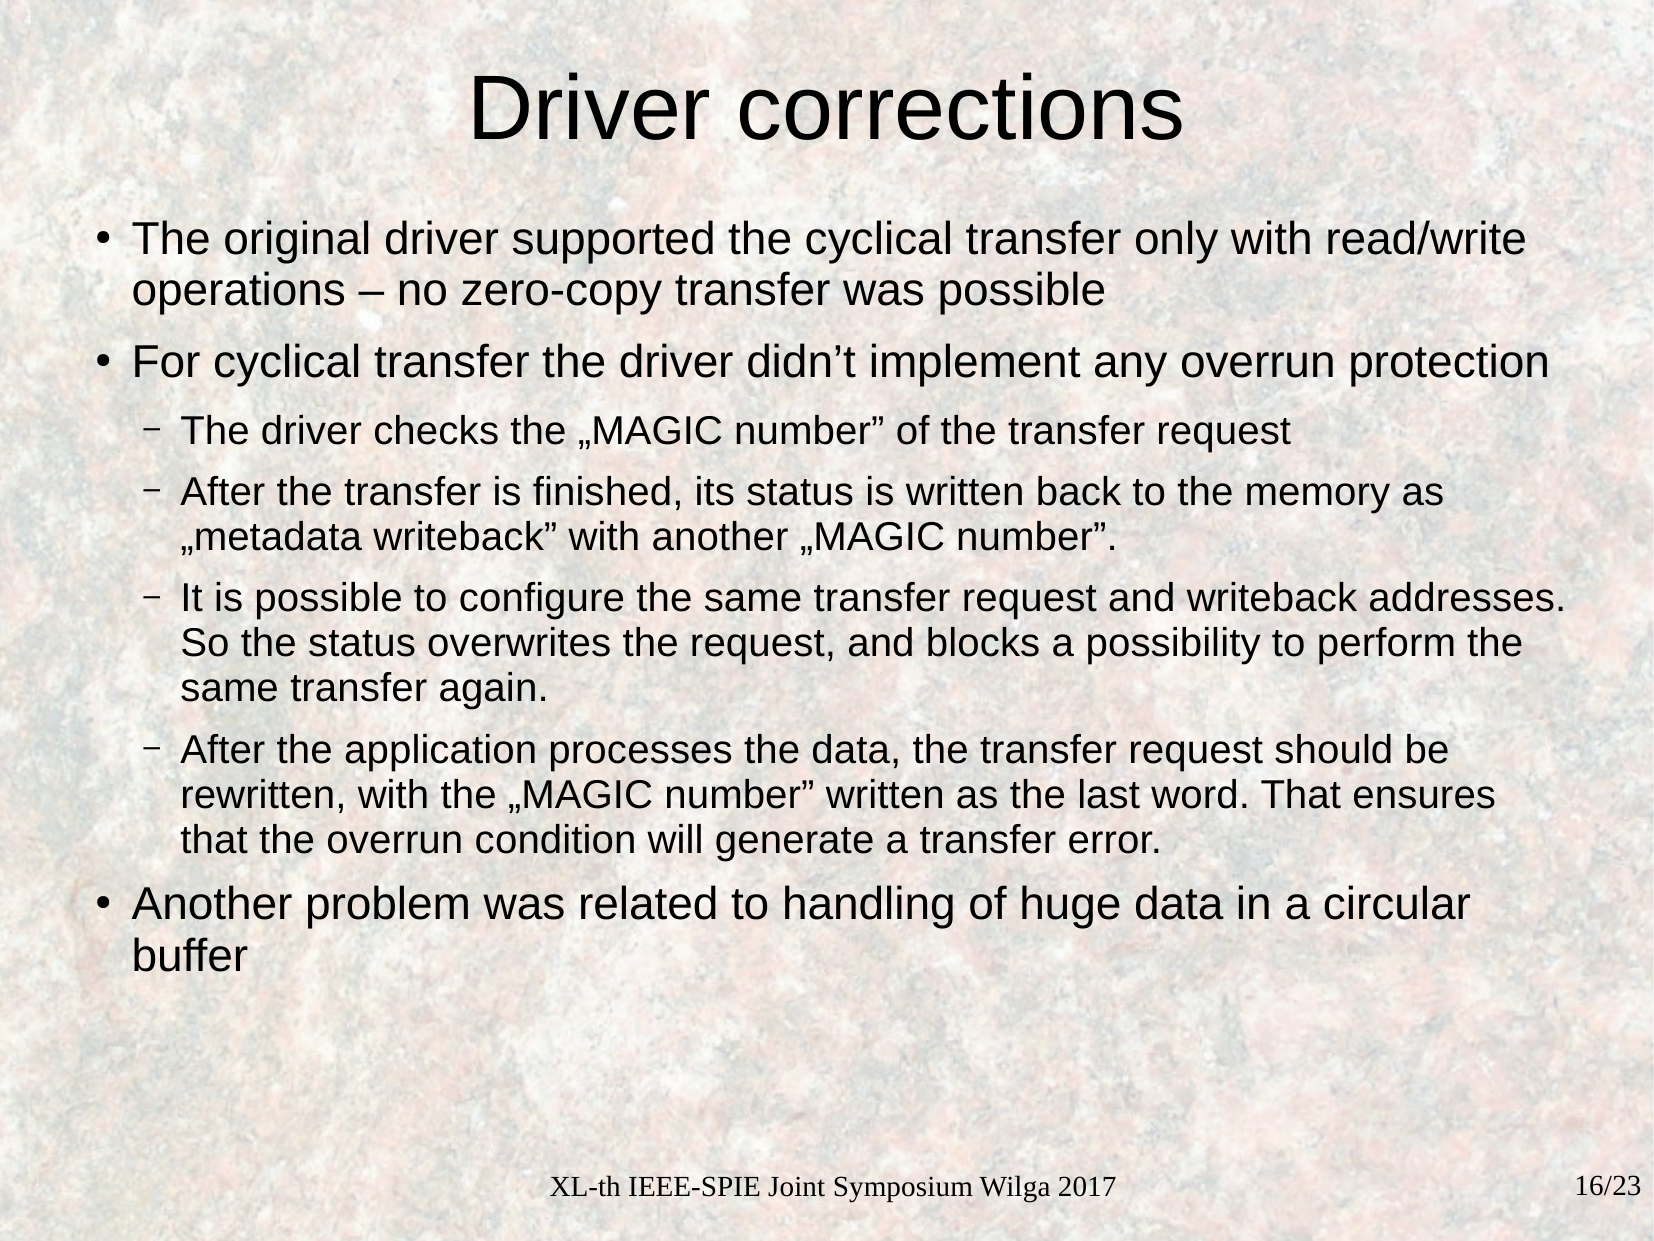

# Driver corrections
The original driver supported the cyclical transfer only with read/write operations – no zero-copy transfer was possible
For cyclical transfer the driver didn’t implement any overrun protection
The driver checks the „MAGIC number” of the transfer request
After the transfer is finished, its status is written back to the memory as „metadata writeback” with another „MAGIC number”.
It is possible to configure the same transfer request and writeback addresses. So the status overwrites the request, and blocks a possibility to perform the same transfer again.
After the application processes the data, the transfer request should be rewritten, with the „MAGIC number” written as the last word. That ensures that the overrun condition will generate a transfer error.
Another problem was related to handling of huge data in a circular buffer
16
CBM Collaboration Meeting 03.2017